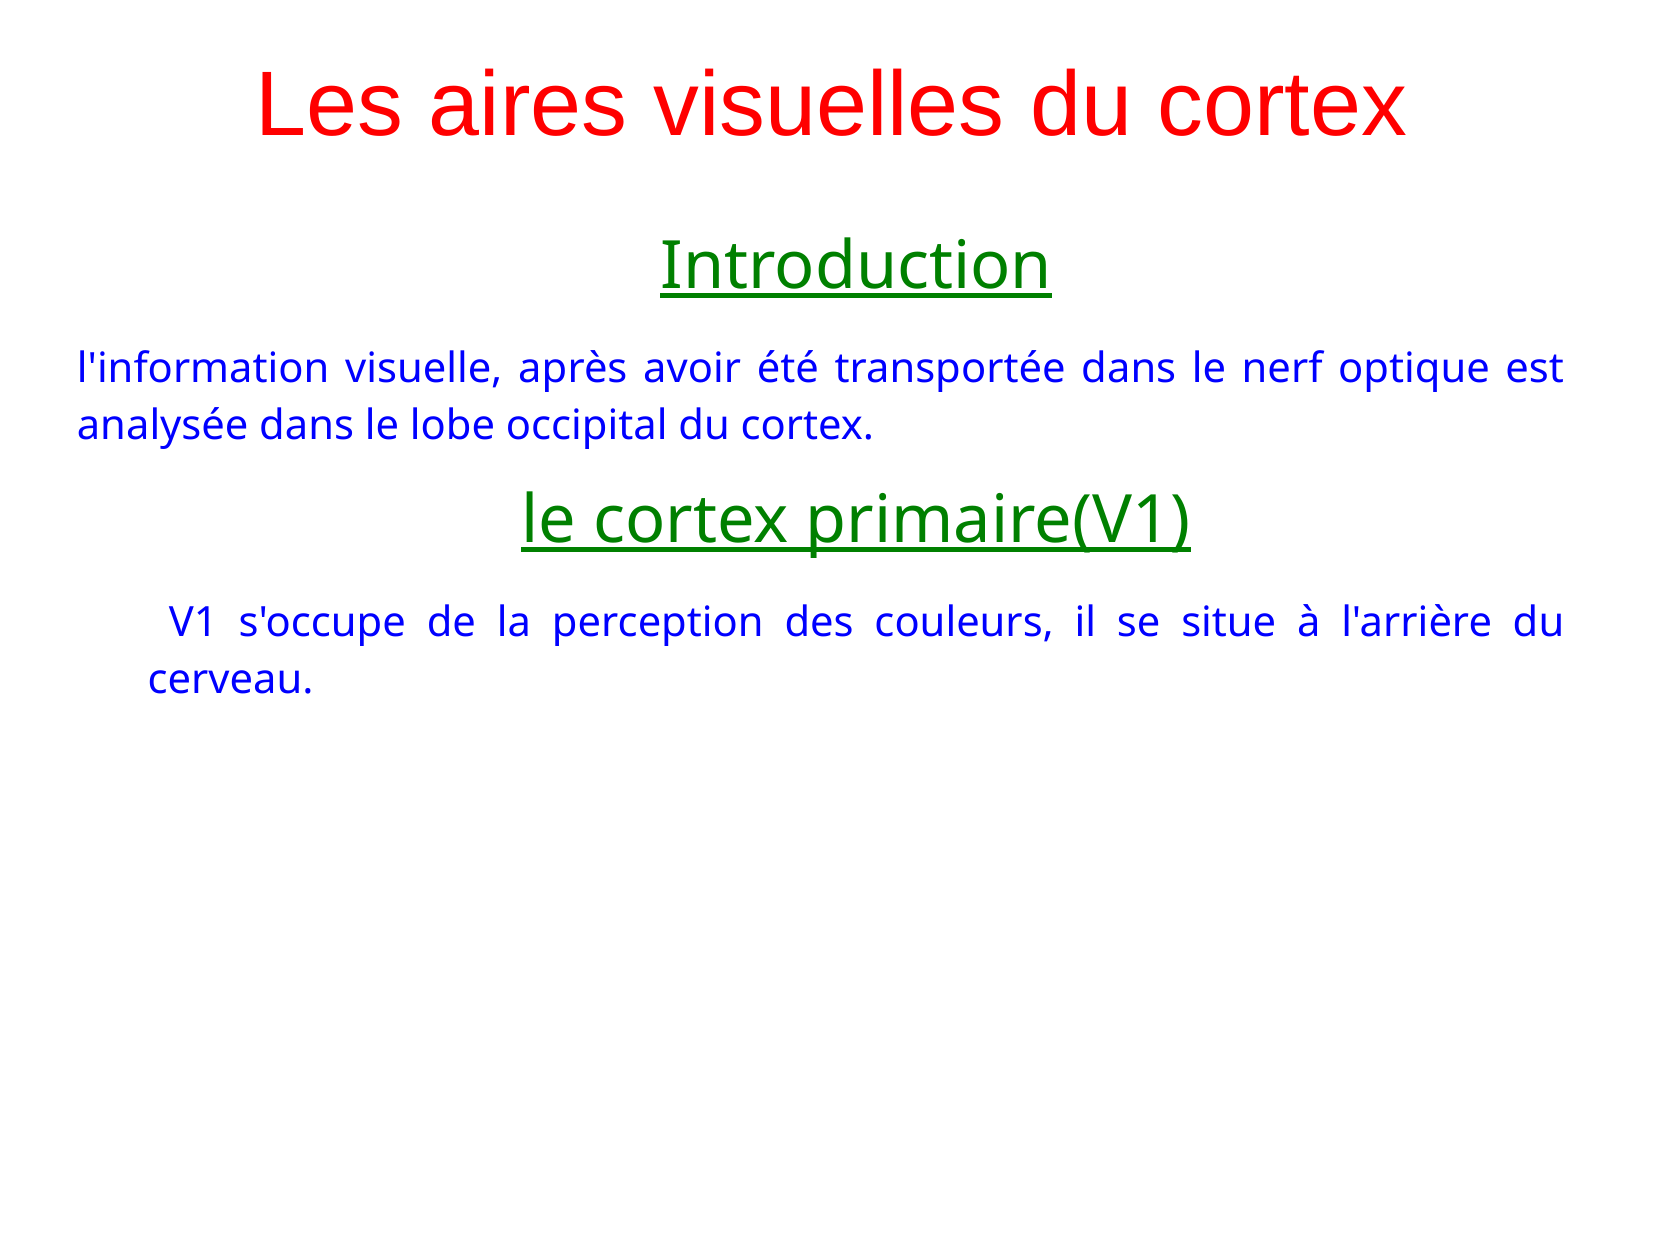

# Les aires visuelles du cortex
Introduction
l'information visuelle, après avoir été transportée dans le nerf optique est analysée dans le lobe occipital du cortex.
le cortex primaire(V1)
 V1 s'occupe de la perception des couleurs, il se situe à l'arrière du cerveau.